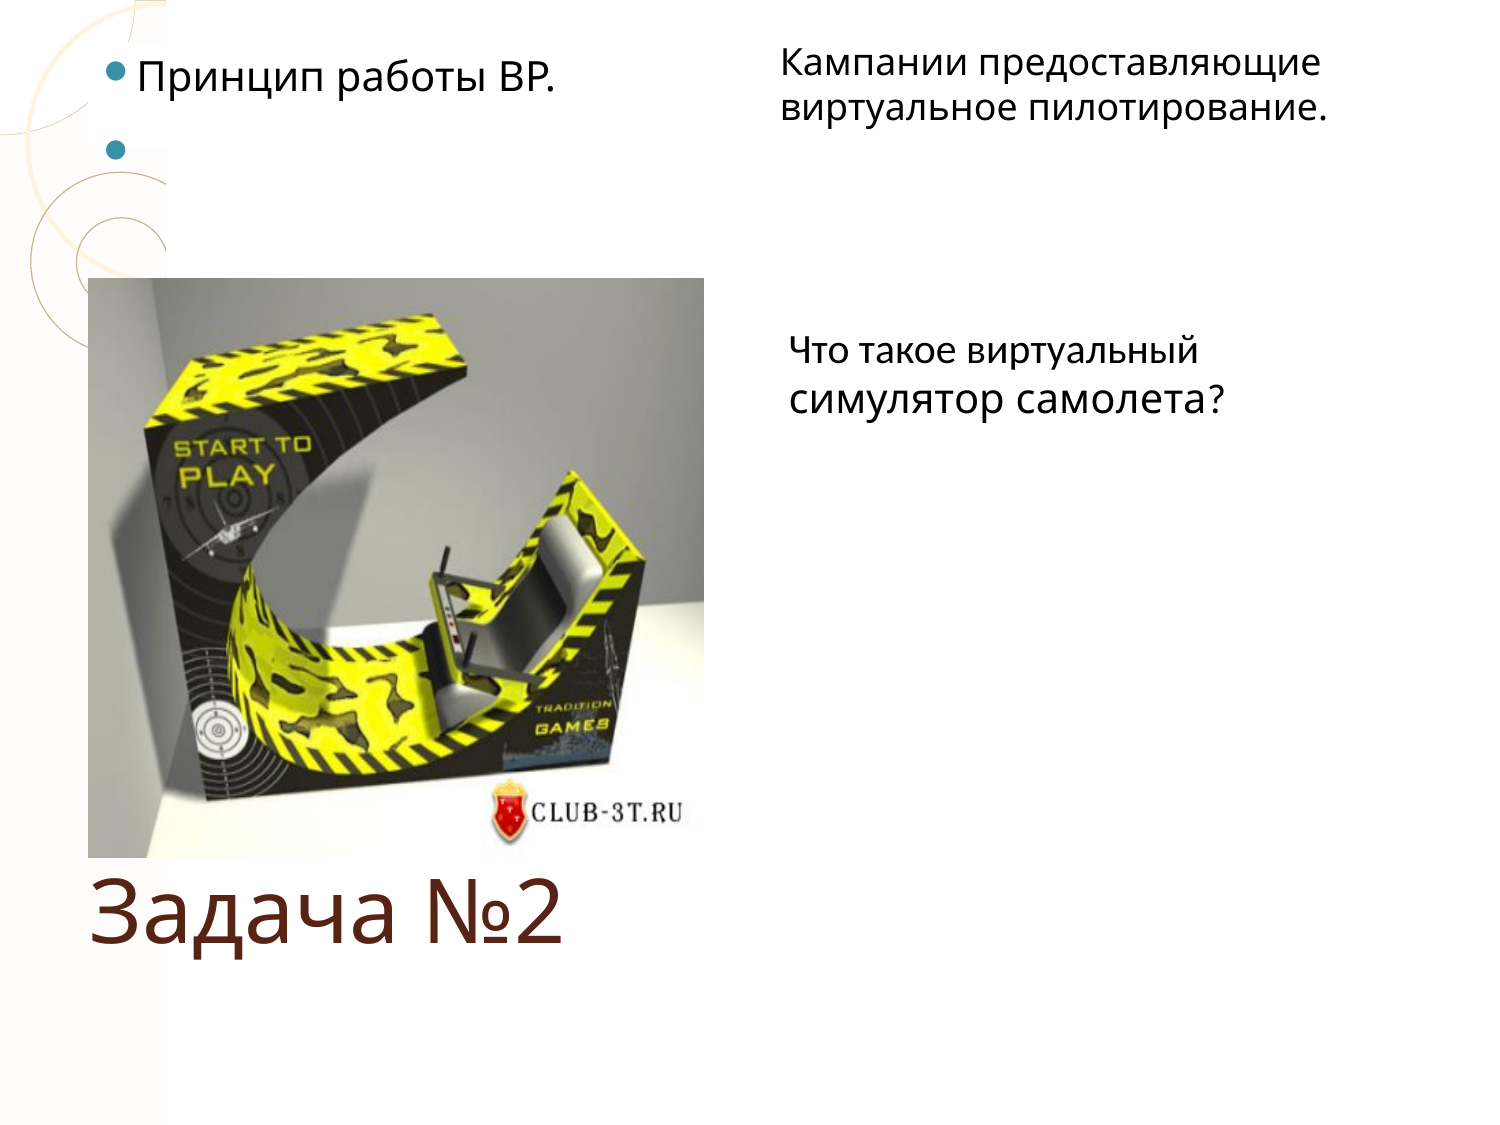

Кампании предоставляющие виртуальное пилотирование.
Принцип работы ВР.
Что такое виртуальный симулятор самолета?
# Задача №2